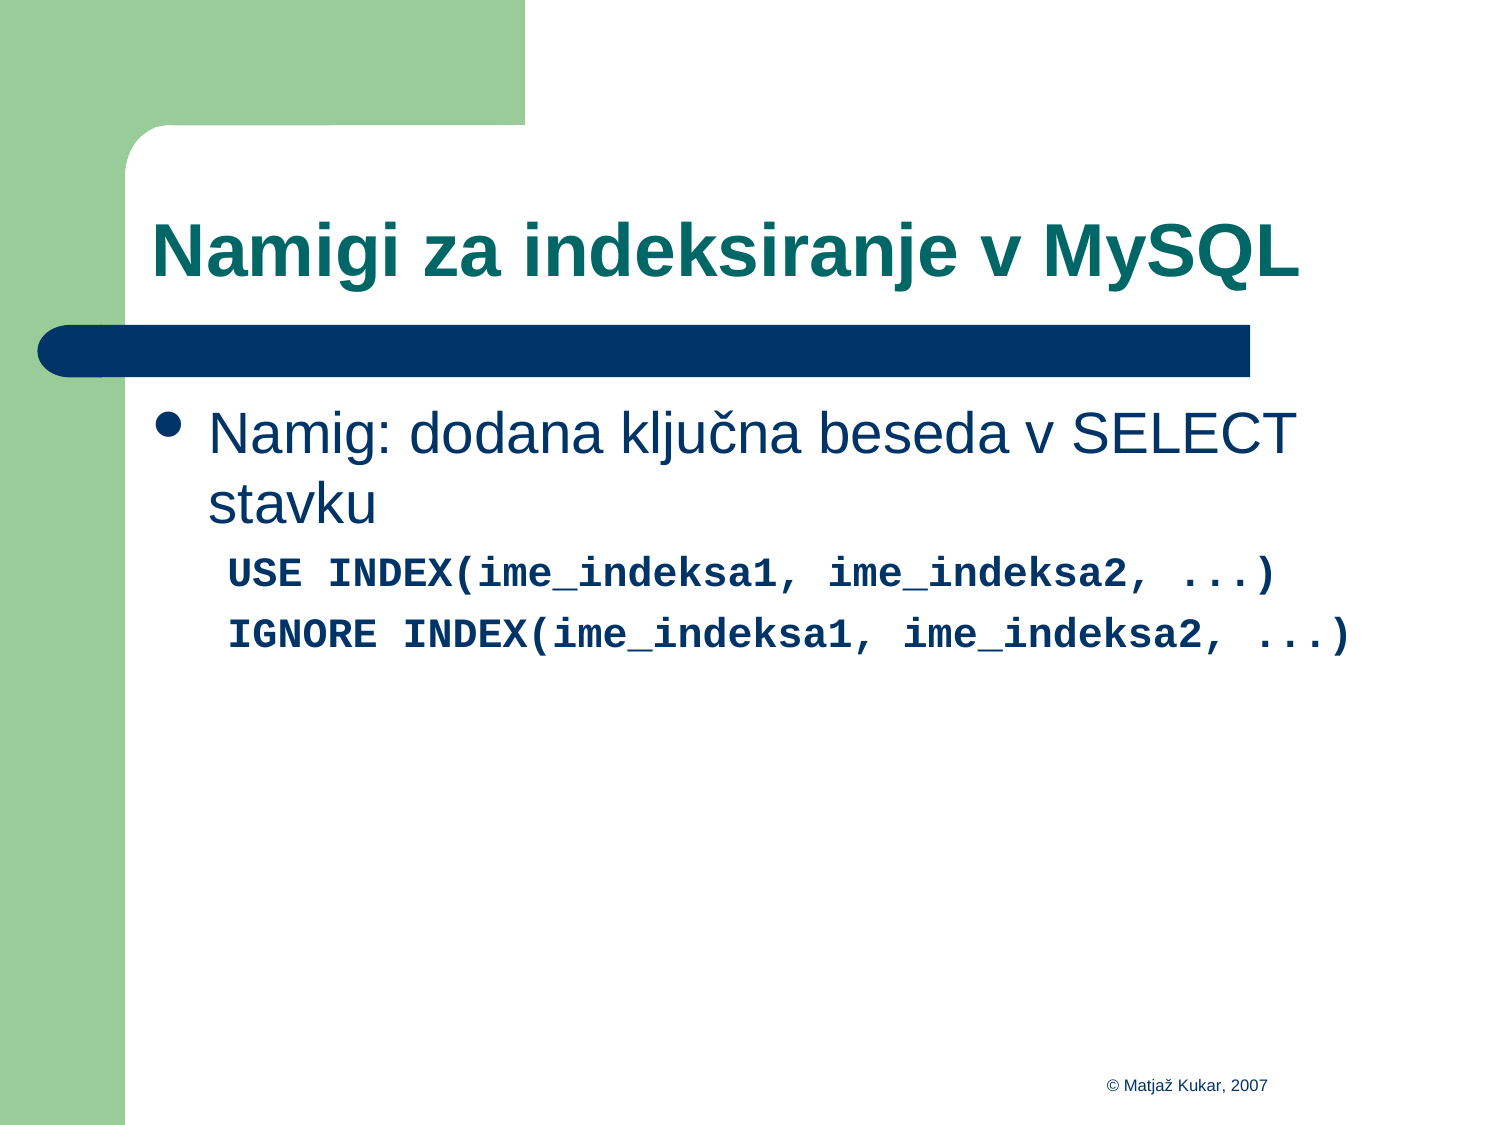

# Namigi za indeksiranje v MySQL
Namig: dodana ključna beseda v SELECT stavku
USE INDEX(ime_indeksa1, ime_indeksa2, ...)
IGNORE INDEX(ime_indeksa1, ime_indeksa2, ...)
© Matjaž Kukar, 2007